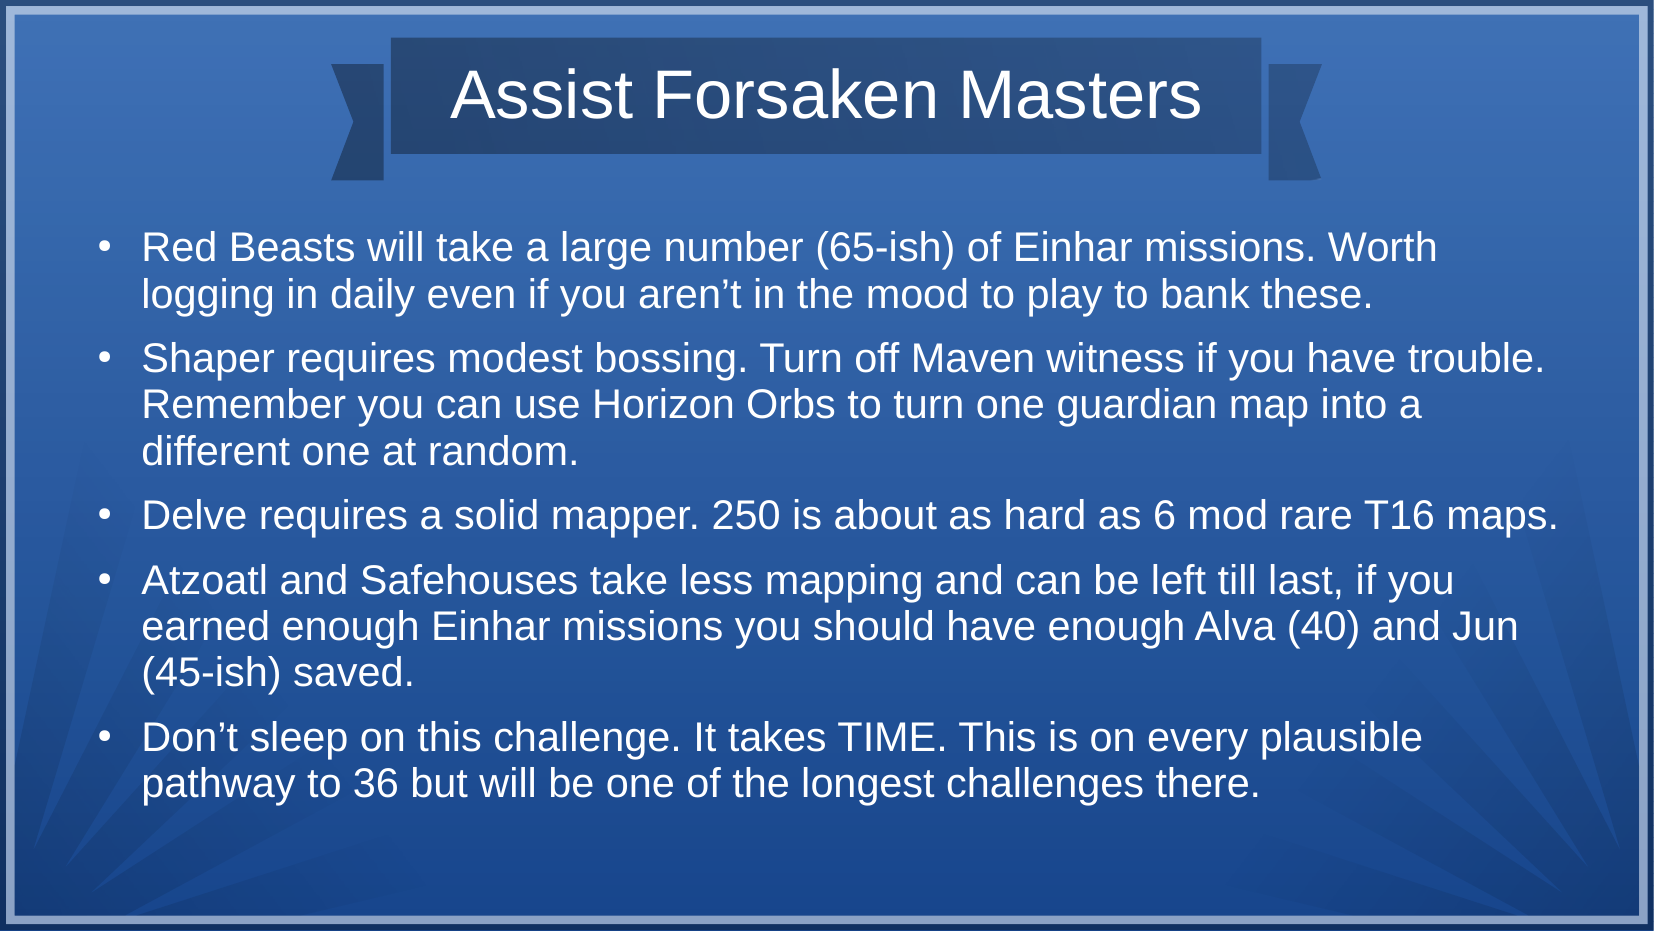

# Assist Forsaken Masters
Red Beasts will take a large number (65-ish) of Einhar missions. Worth logging in daily even if you aren’t in the mood to play to bank these.
Shaper requires modest bossing. Turn off Maven witness if you have trouble. Remember you can use Horizon Orbs to turn one guardian map into a different one at random.
Delve requires a solid mapper. 250 is about as hard as 6 mod rare T16 maps.
Atzoatl and Safehouses take less mapping and can be left till last, if you earned enough Einhar missions you should have enough Alva (40) and Jun (45-ish) saved.
Don’t sleep on this challenge. It takes TIME. This is on every plausible pathway to 36 but will be one of the longest challenges there.